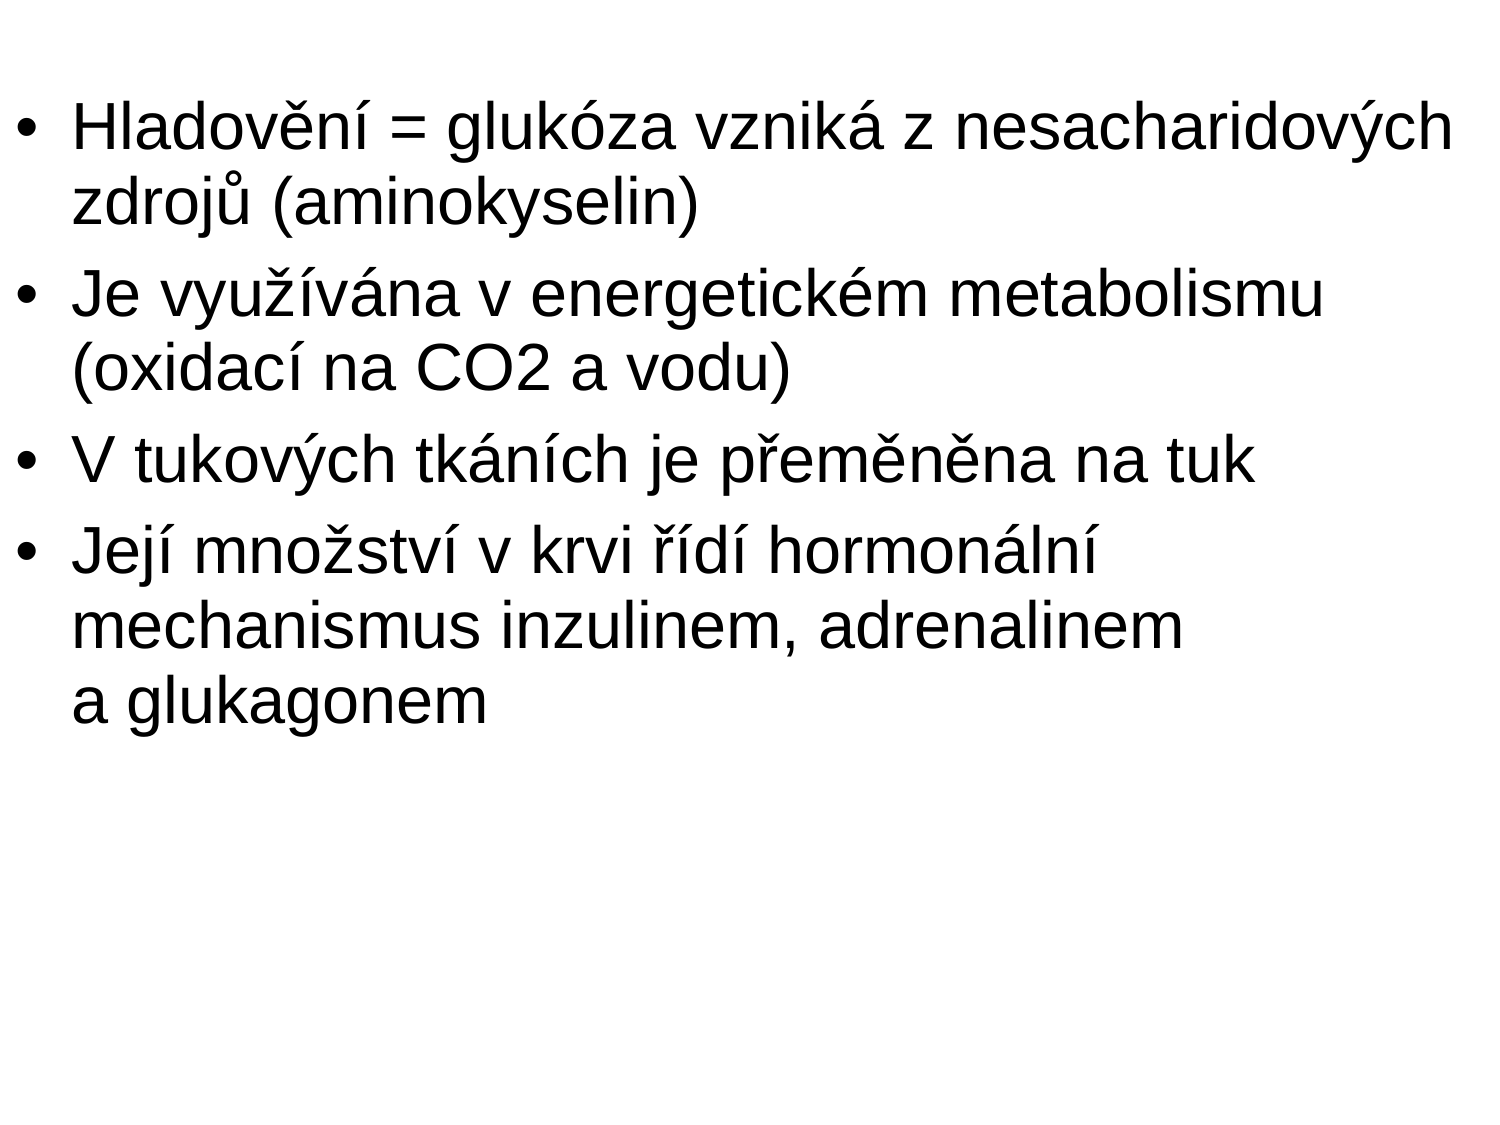

# Hladovění = glukóza vzniká z nesacharidových zdrojů (aminokyselin)
Je využívána v energetickém metabolismu (oxidací na CO2 a vodu)
V tukových tkáních je přeměněna na tuk
Její množství v krvi řídí hormonální mechanismus inzulinem, adrenalinem
a glukagonem